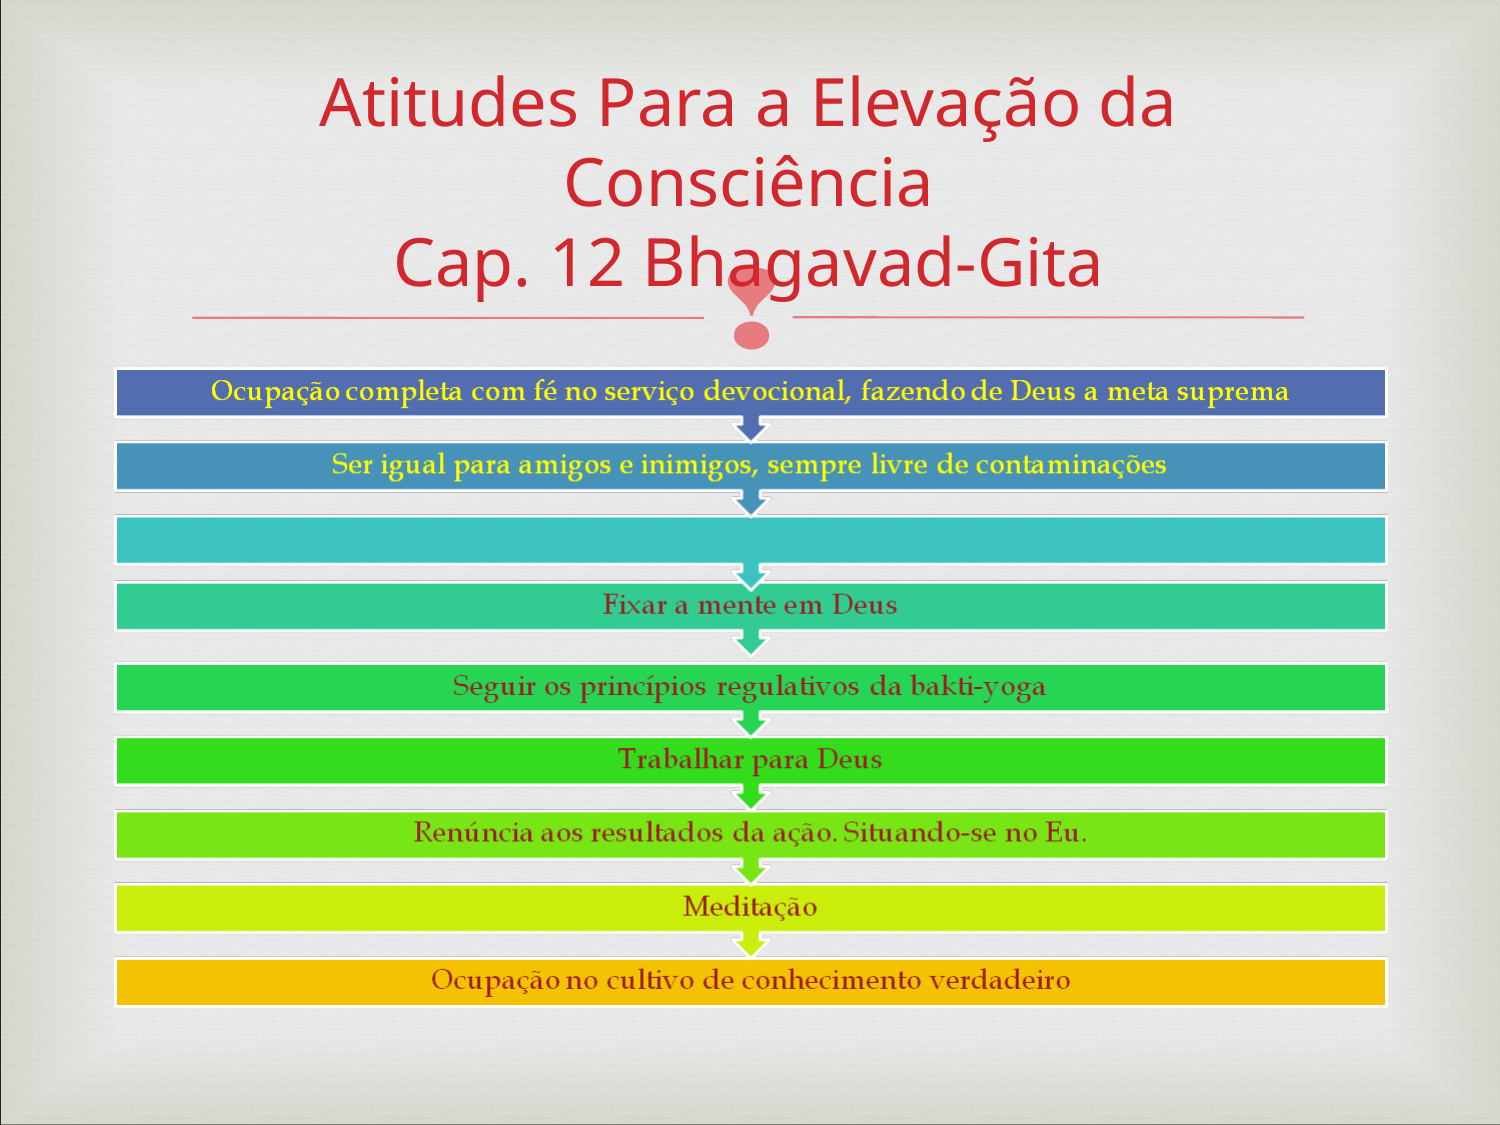

# Atitudes Para a Elevação da Consciência Cap. 12 Bhagavad-Gita